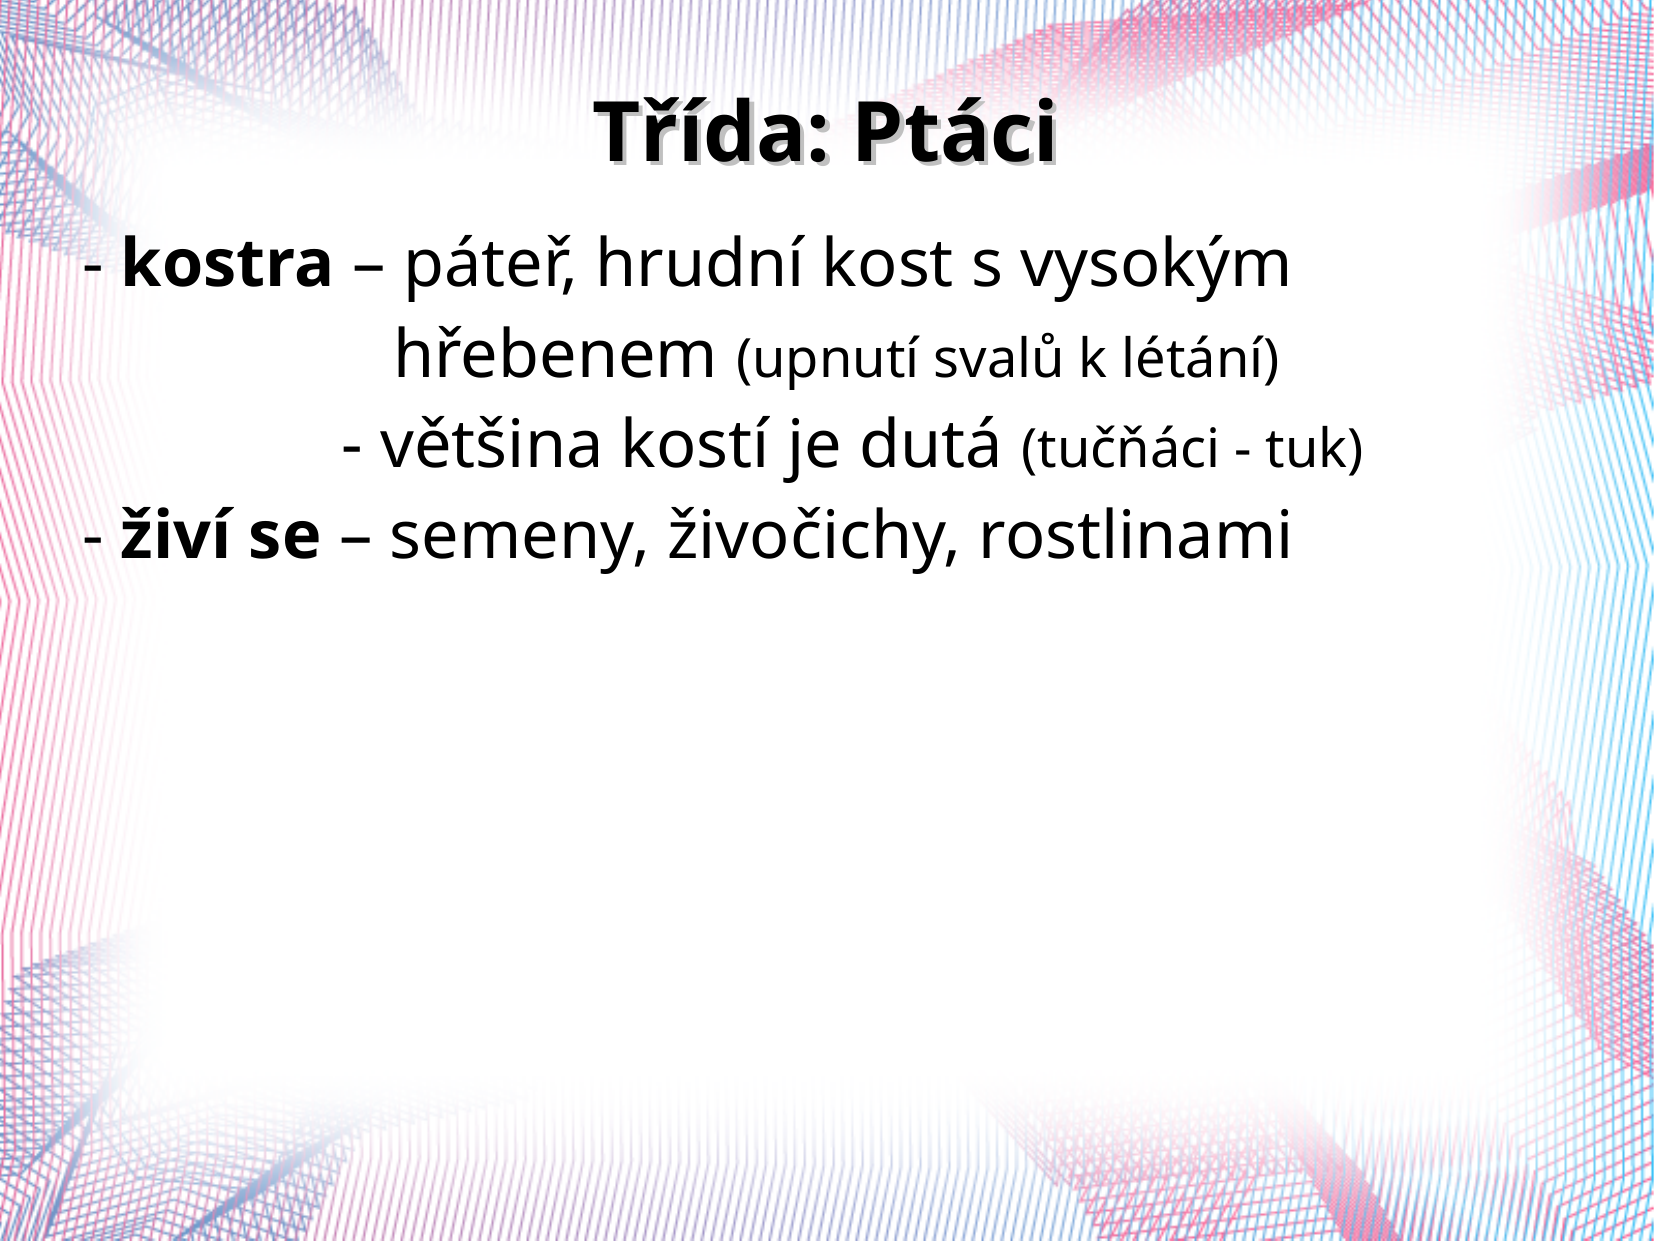

Třída: Ptáci
- kostra – páteř, hrudní kost s vysokým
			 hřebenem (upnutí svalů k létání)
			 - většina kostí je dutá (tučňáci - tuk)
- živí se – semeny, živočichy, rostlinami